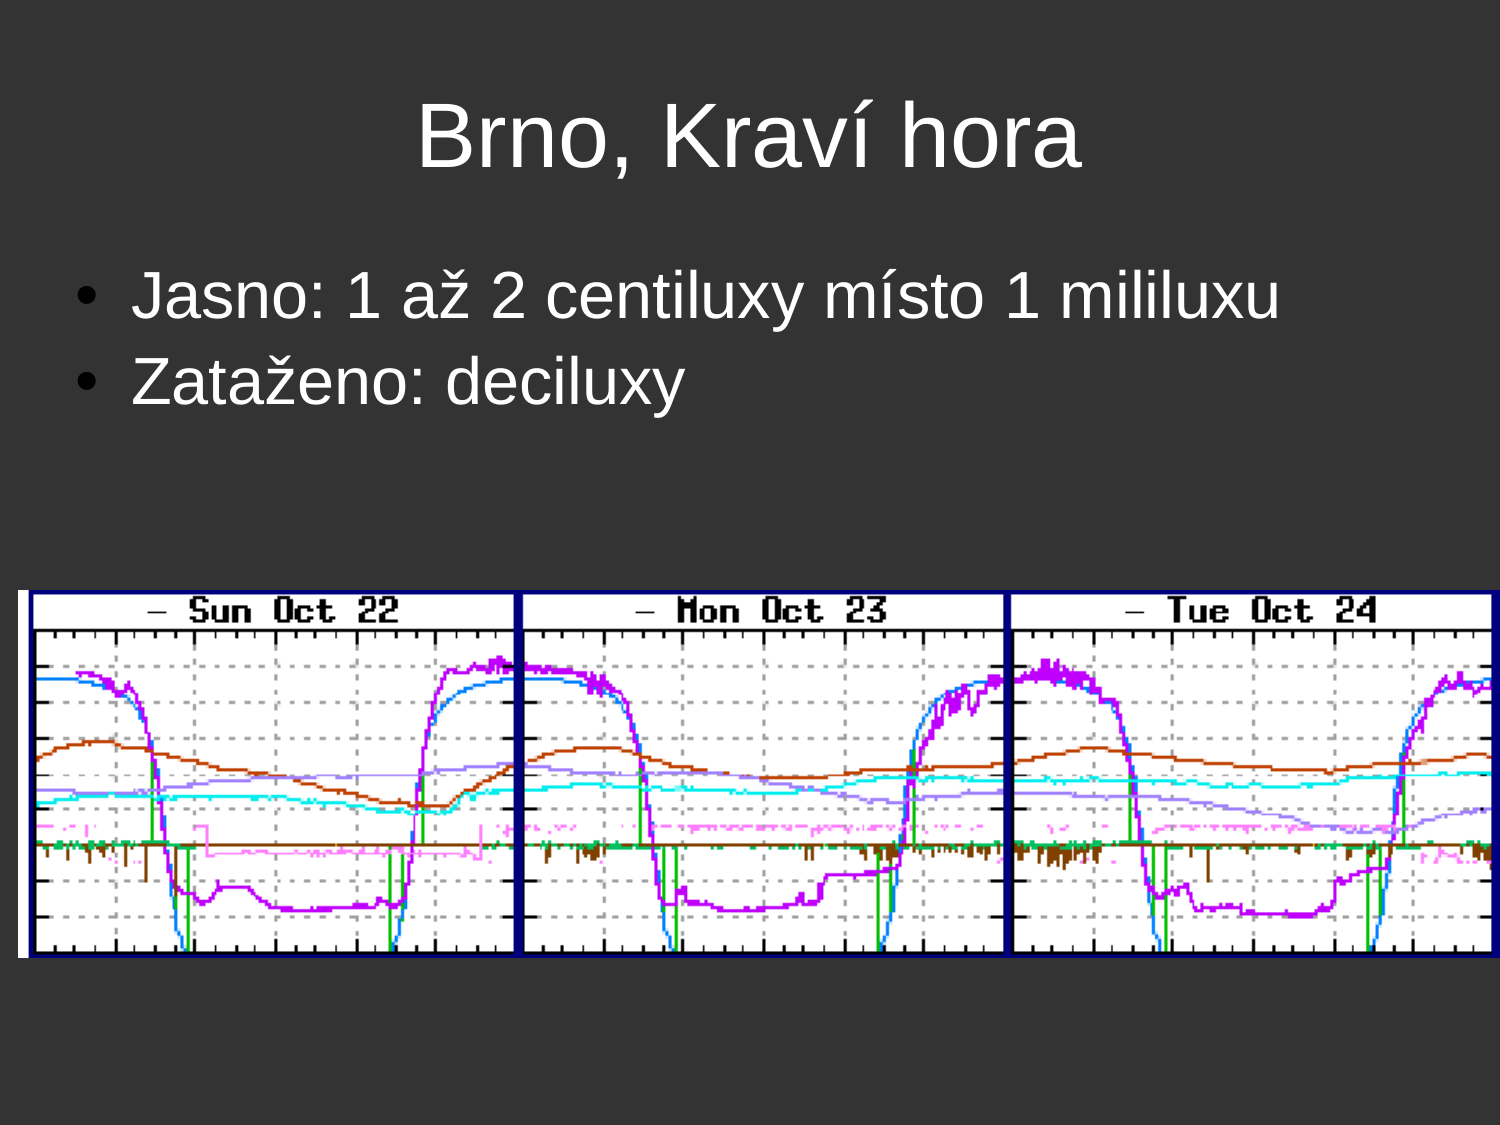

# Brno, Kraví hora
Jasno: 1 až 2 centiluxy místo 1 mililuxu
Zataženo: deciluxy